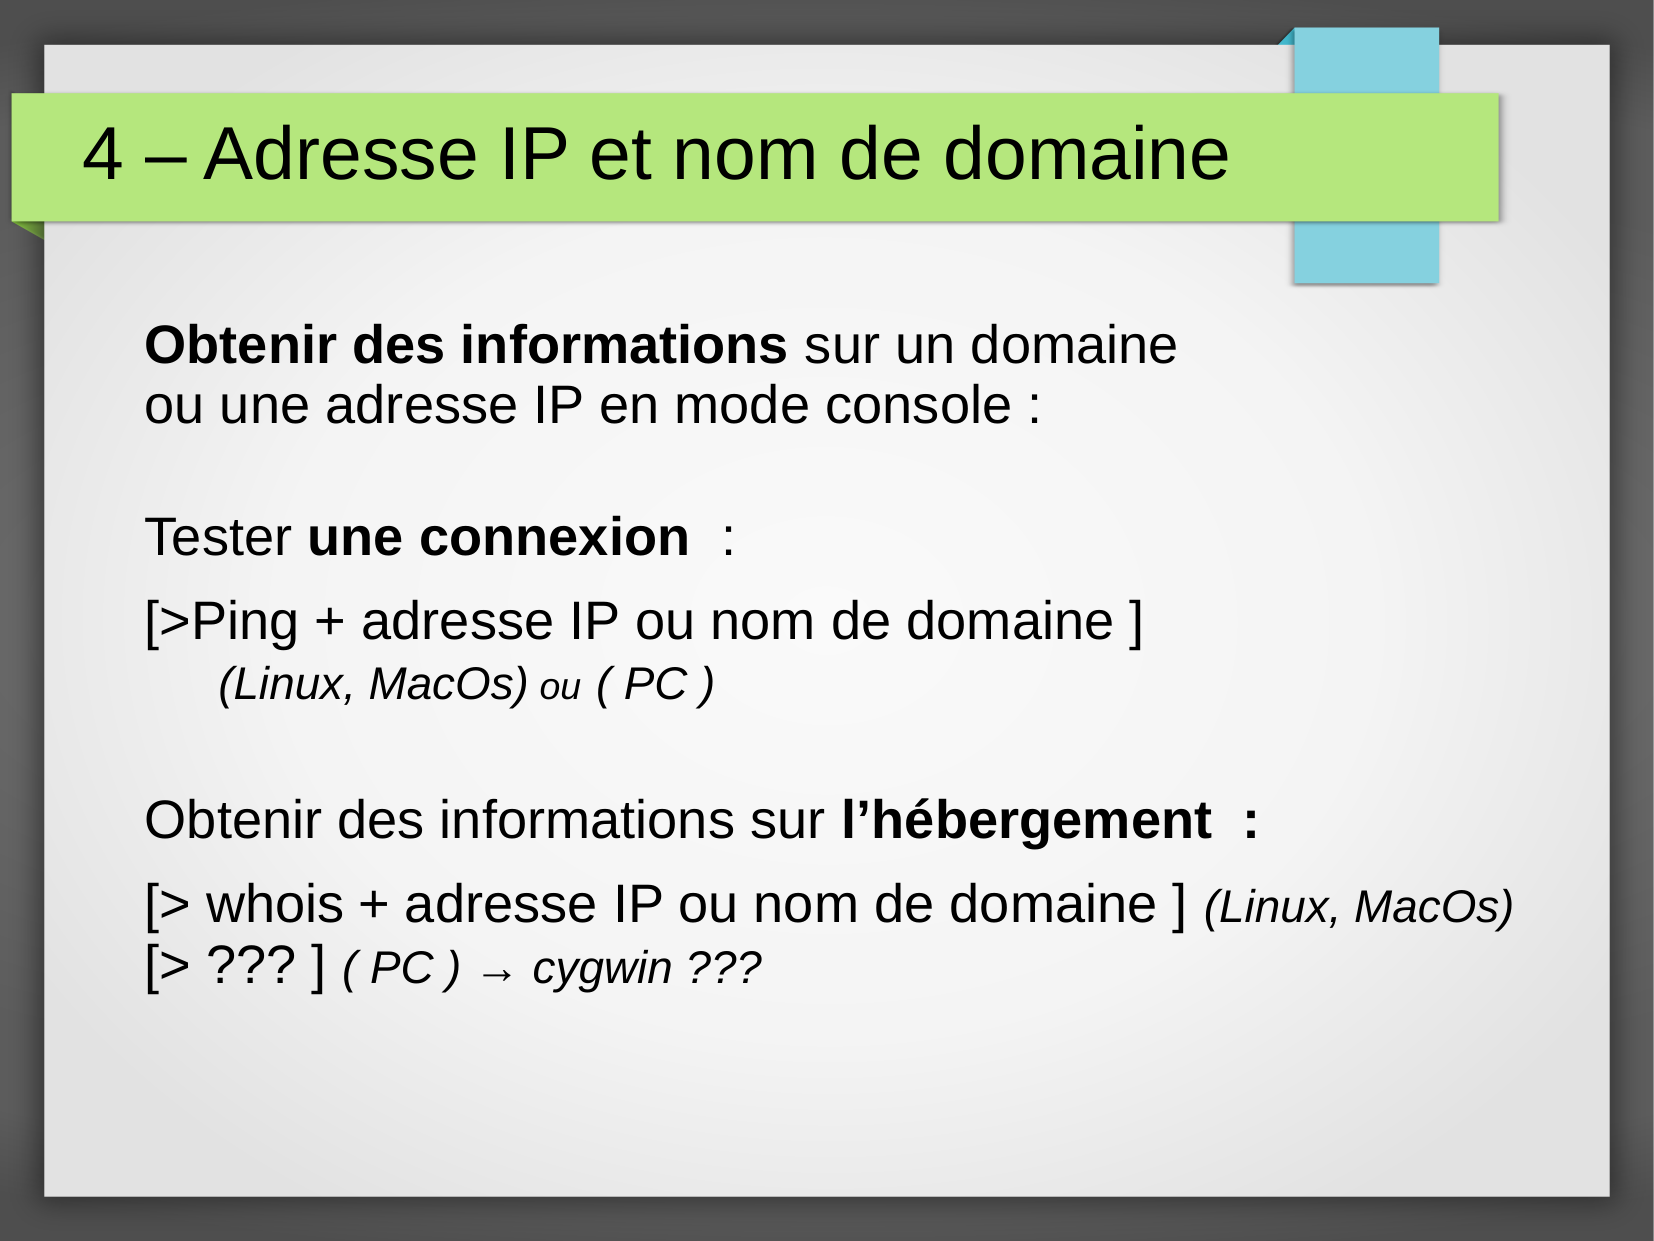

# 4 – Adresse IP et nom de domaine
Obtenir des informations sur un domaine ou une adresse IP en mode console :
Tester une connexion  :
[>Ping + adresse IP ou nom de domaine ]
	(Linux, MacOs) ou ( PC )
Obtenir des informations sur l’hébergement  :
[> whois + adresse IP ou nom de domaine ] (Linux, MacOs)
[> ??? ] ( PC ) → cygwin ???